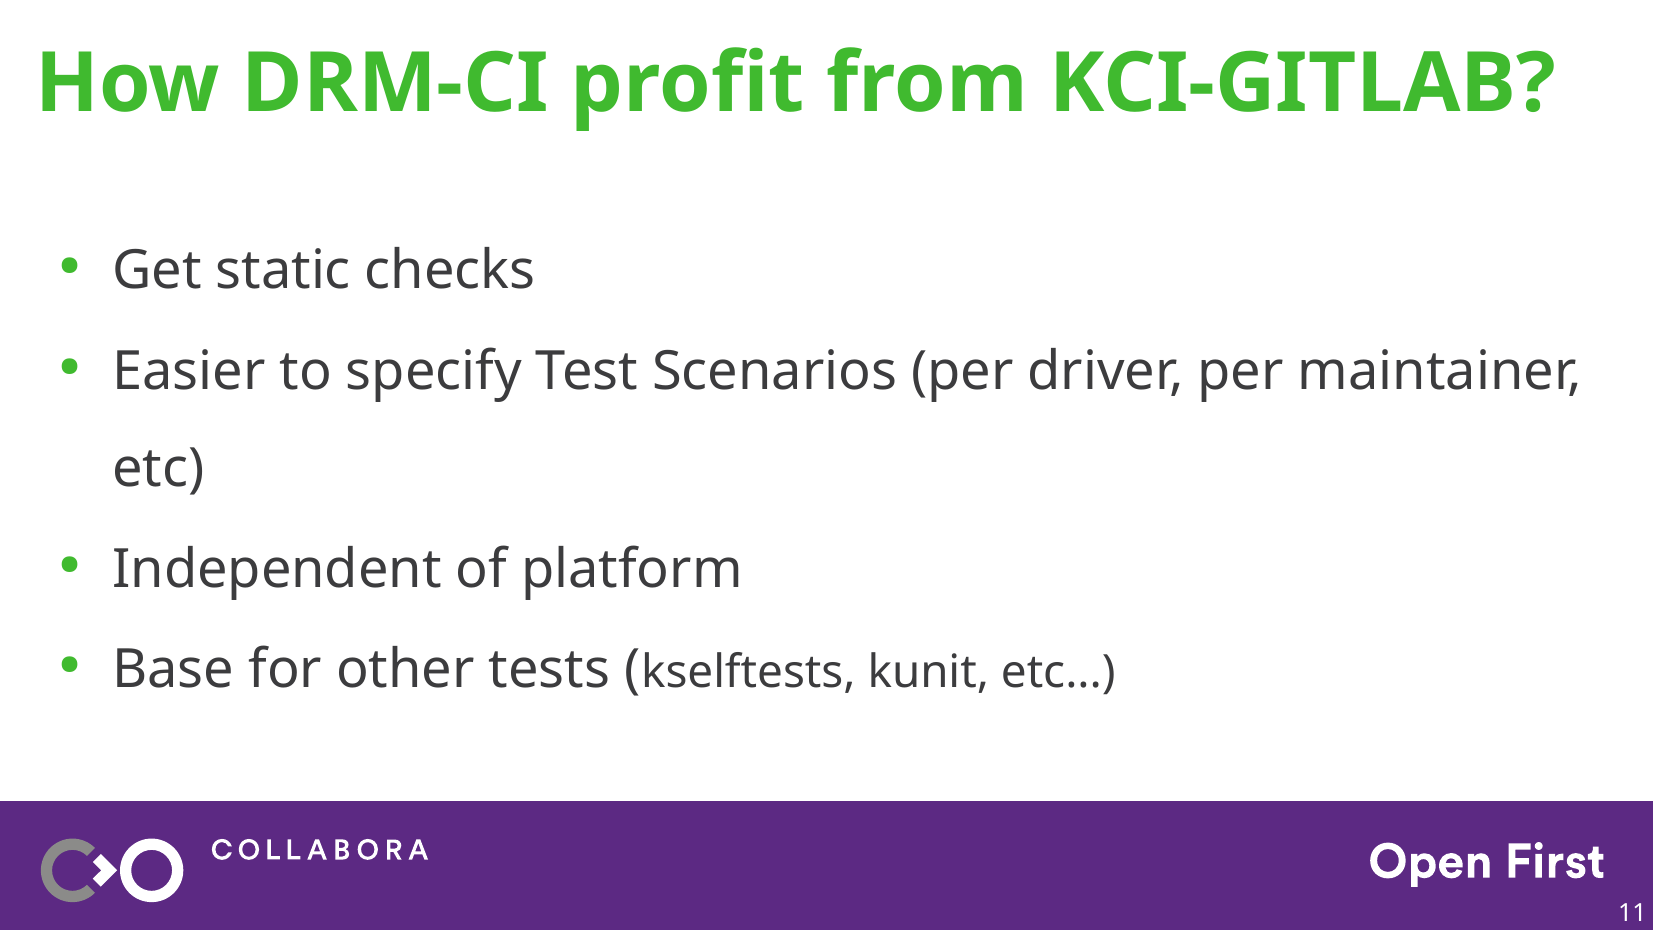

# How DRM-CI profit from KCI-GITLAB?
Get static checks
Easier to specify Test Scenarios (per driver, per maintainer, etc)
Independent of platform
Base for other tests (kselftests, kunit, etc...)